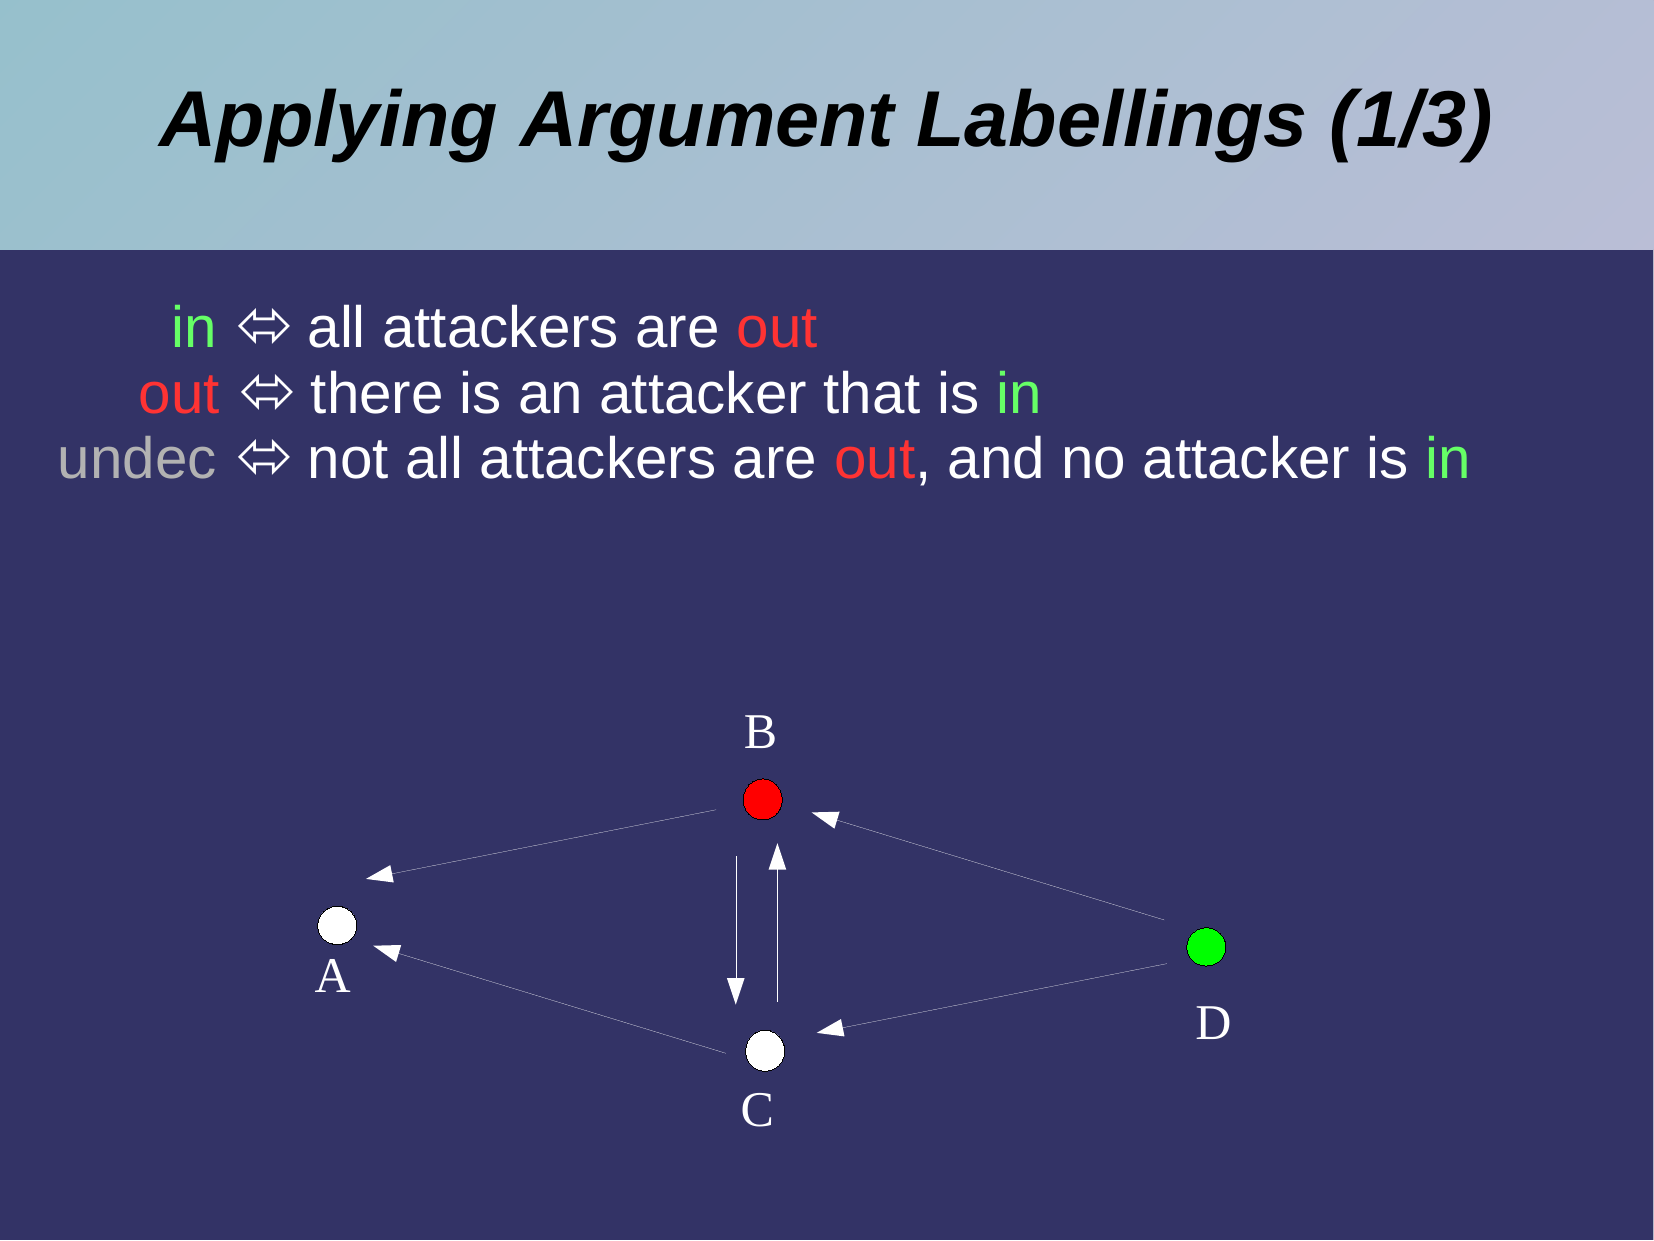

# Applying Argument Labellings (1/3)
 in  all attackers are out
 out  there is an attacker that is in
undec  not all attackers are out, and no attacker is in
B
A
D
C